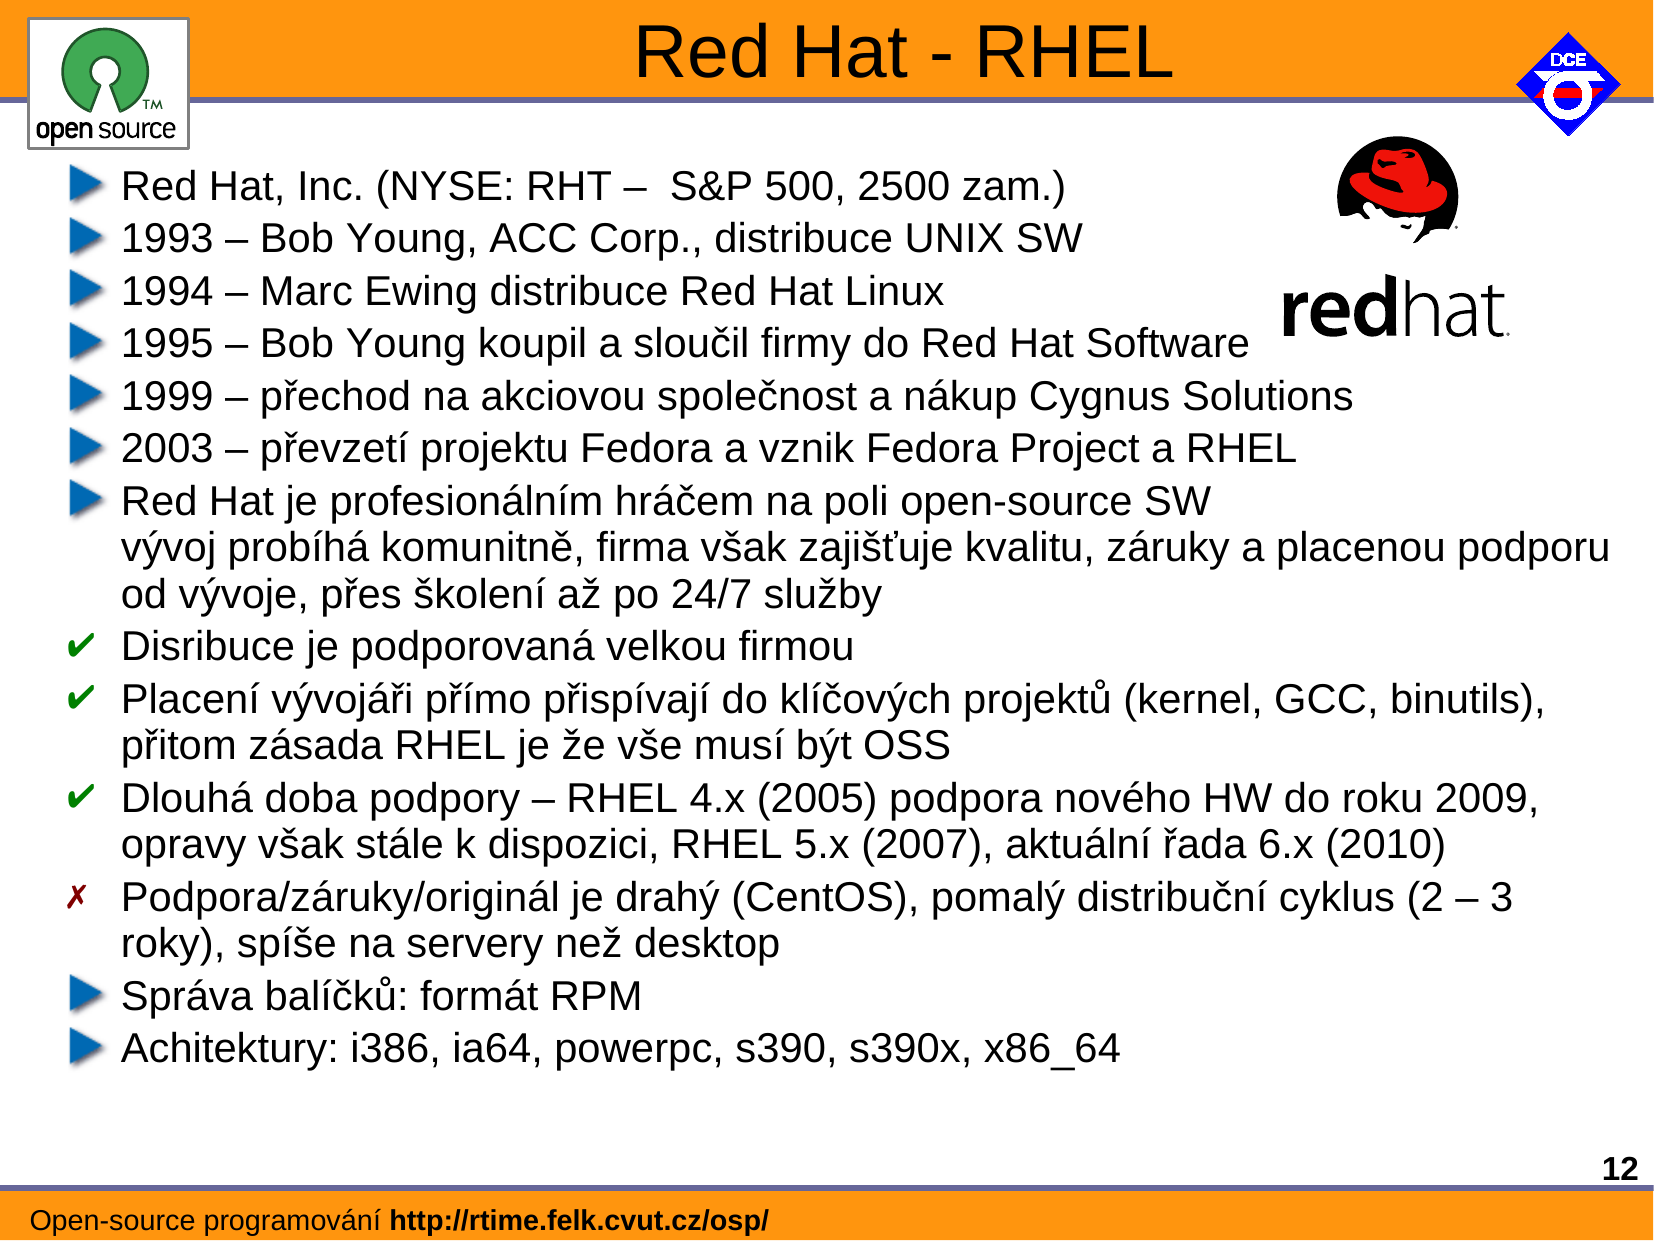

# Red Hat - RHEL
Red Hat, Inc. (NYSE: RHT – S&P 500, 2500 zam.)
1993 – Bob Young, ACC Corp., distribuce UNIX SW
1994 – Marc Ewing distribuce Red Hat Linux
1995 – Bob Young koupil a sloučil firmy do Red Hat Software
1999 – přechod na akciovou společnost a nákup Cygnus Solutions
2003 – převzetí projektu Fedora a vznik Fedora Project a RHEL
Red Hat je profesionálním hráčem na poli open-source SW
vývoj probíhá komunitně, firma však zajišťuje kvalitu, záruky a placenou podporu od vývoje, přes školení až po 24/7 služby
Disribuce je podporovaná velkou firmou
Placení vývojáři přímo přispívají do klíčových projektů (kernel, GCC, binutils), přitom zásada RHEL je že vše musí být OSS
Dlouhá doba podpory – RHEL 4.x (2005) podpora nového HW do roku 2009,
opravy však stále k dispozici, RHEL 5.x (2007), aktuální řada 6.x (2010)
Podpora/záruky/originál je drahý (CentOS), pomalý distribuční cyklus (2 – 3 roky), spíše na servery než desktop
Správa balíčků: formát RPM
Achitektury: i386, ia64, powerpc, s390, s390x, x86_64